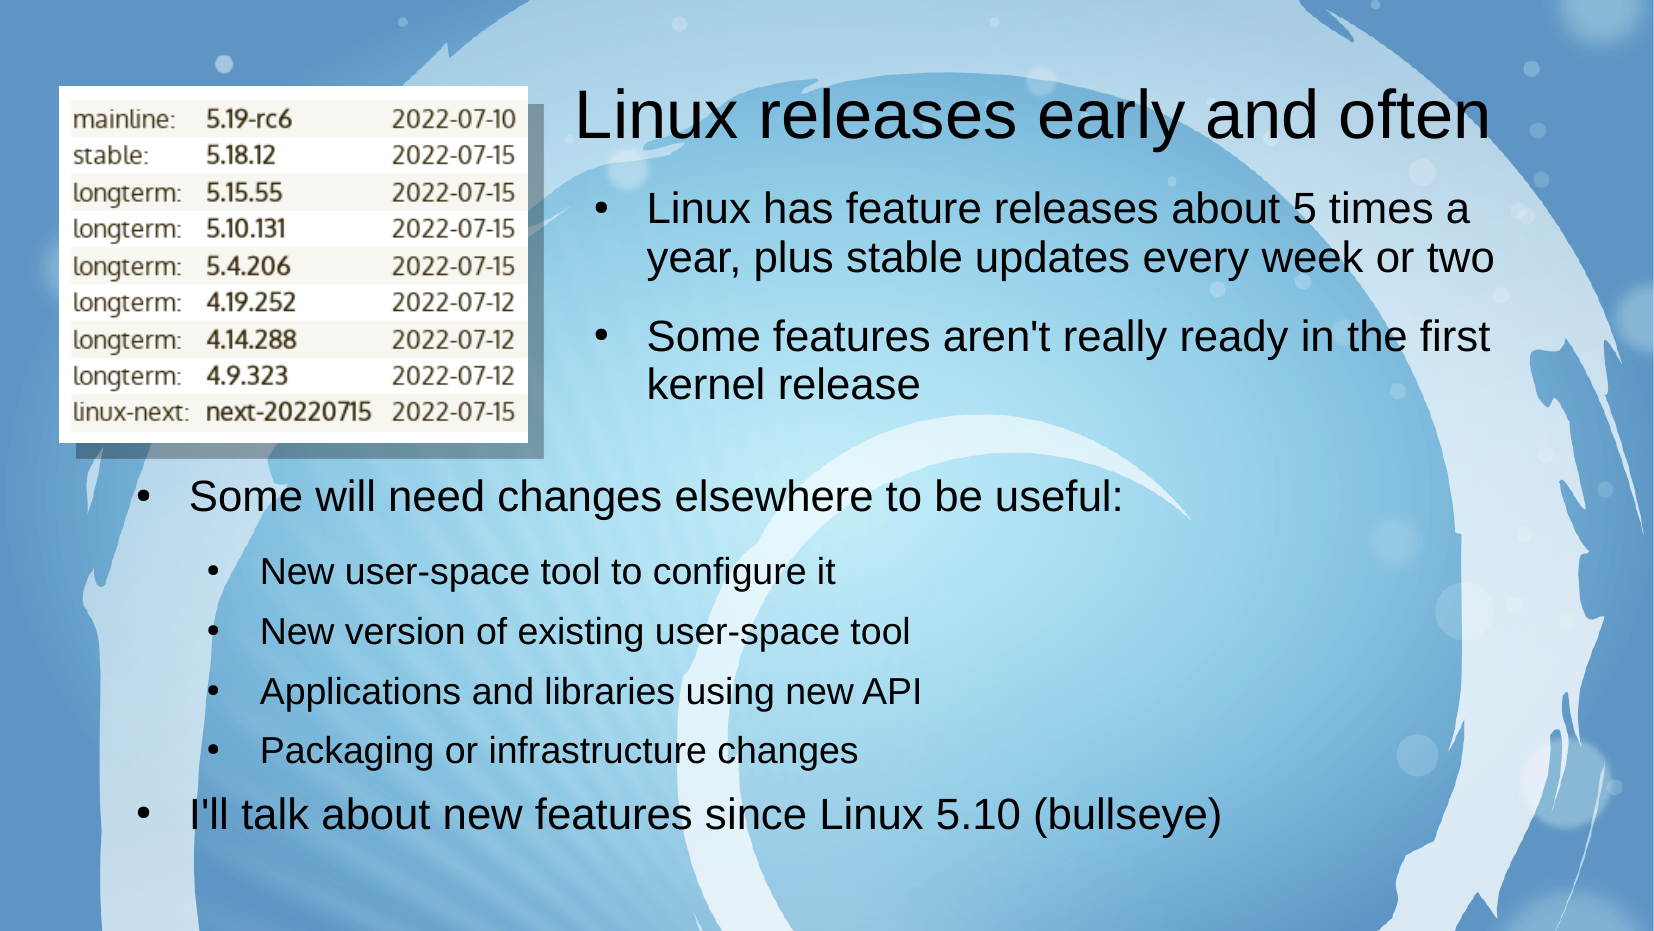

# Linux releases early and often
Linux has feature releases about 5 times a year, plus stable updates every week or two
Some features aren't really ready in the first kernel release
Some will need changes elsewhere to be useful:
New user-space tool to configure it
New version of existing user-space tool
Applications and libraries using new API
Packaging or infrastructure changes
I'll talk about new features since Linux 5.10 (bullseye)